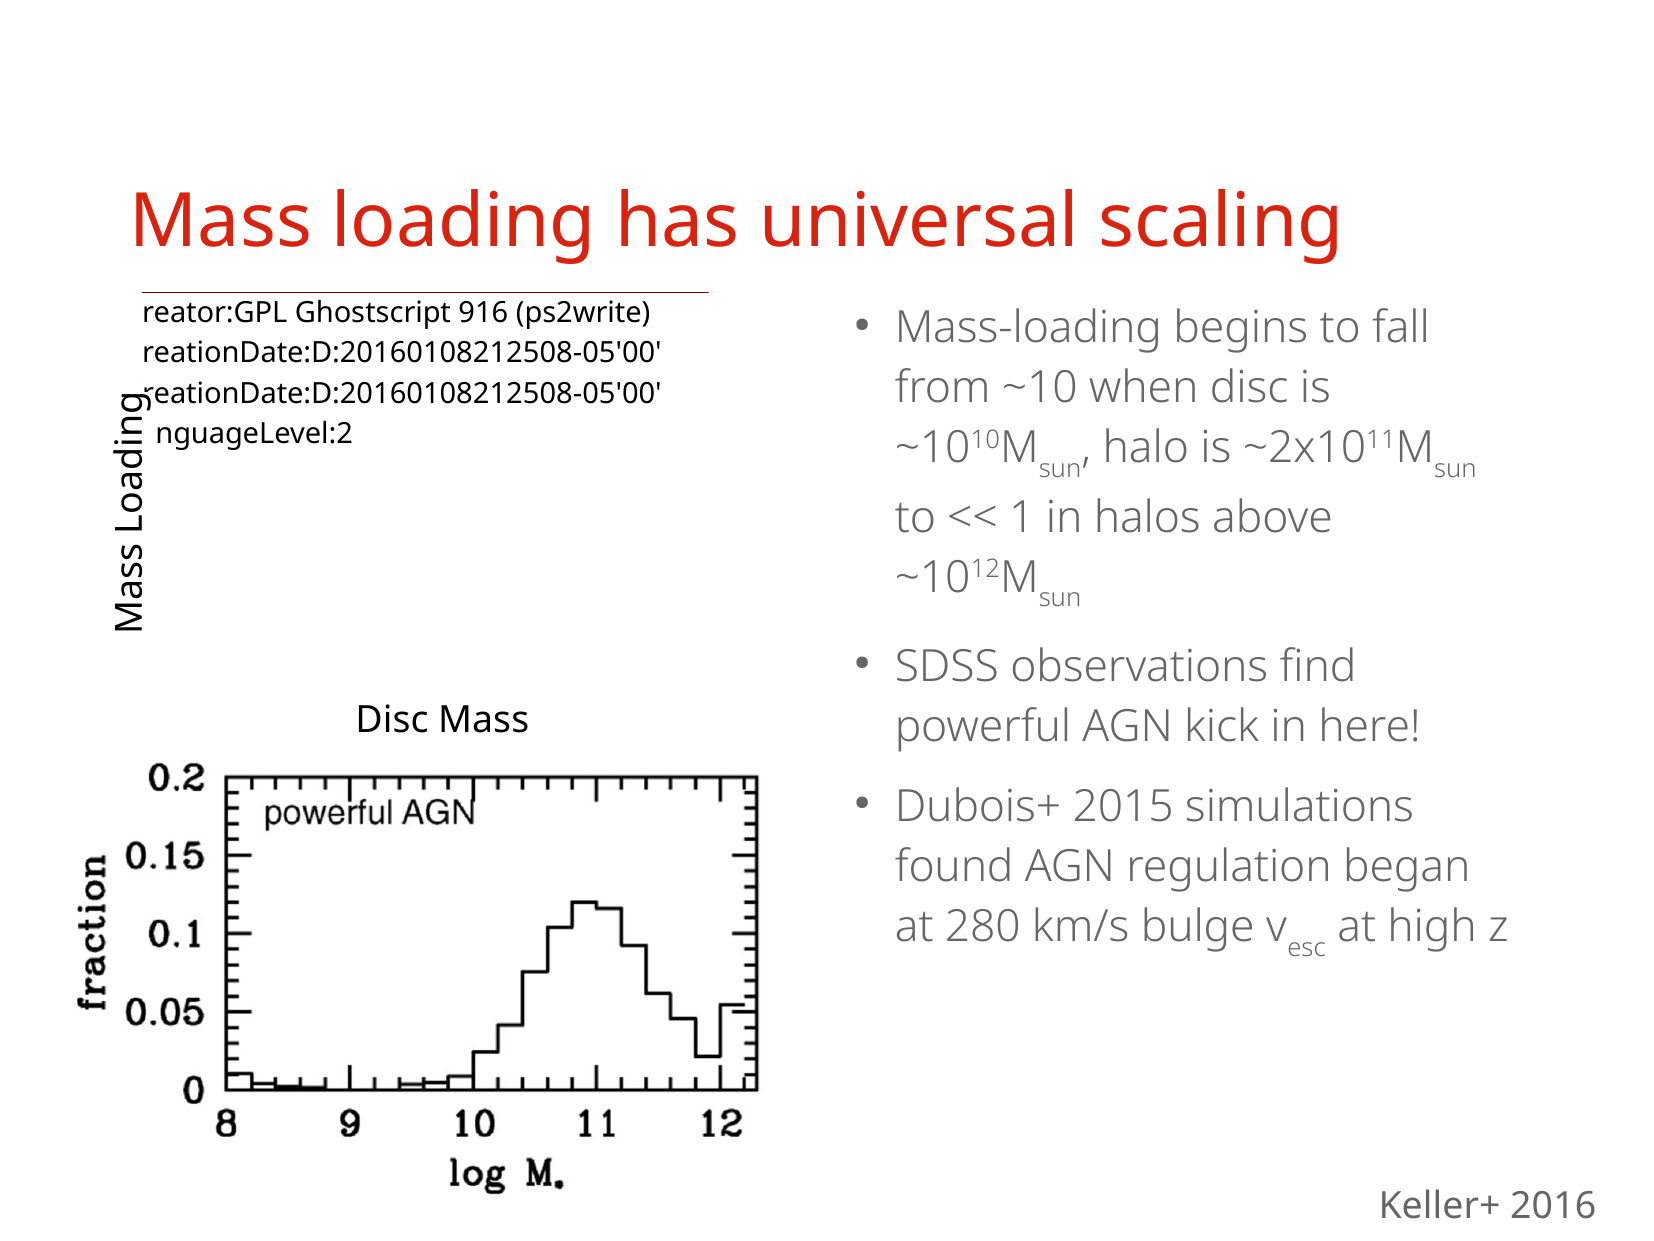

# Mass loading has universal scaling
Mass-loading begins to fall from ~10 when disc is ~1010Msun, halo is ~2x1011Msun to << 1 in halos above ~1012Msun
SDSS observations find powerful AGN kick in here!
Dubois+ 2015 simulations found AGN regulation began at 280 km/s bulge vesc at high z
Mass Loading
Disc Mass
Keller+ 2016